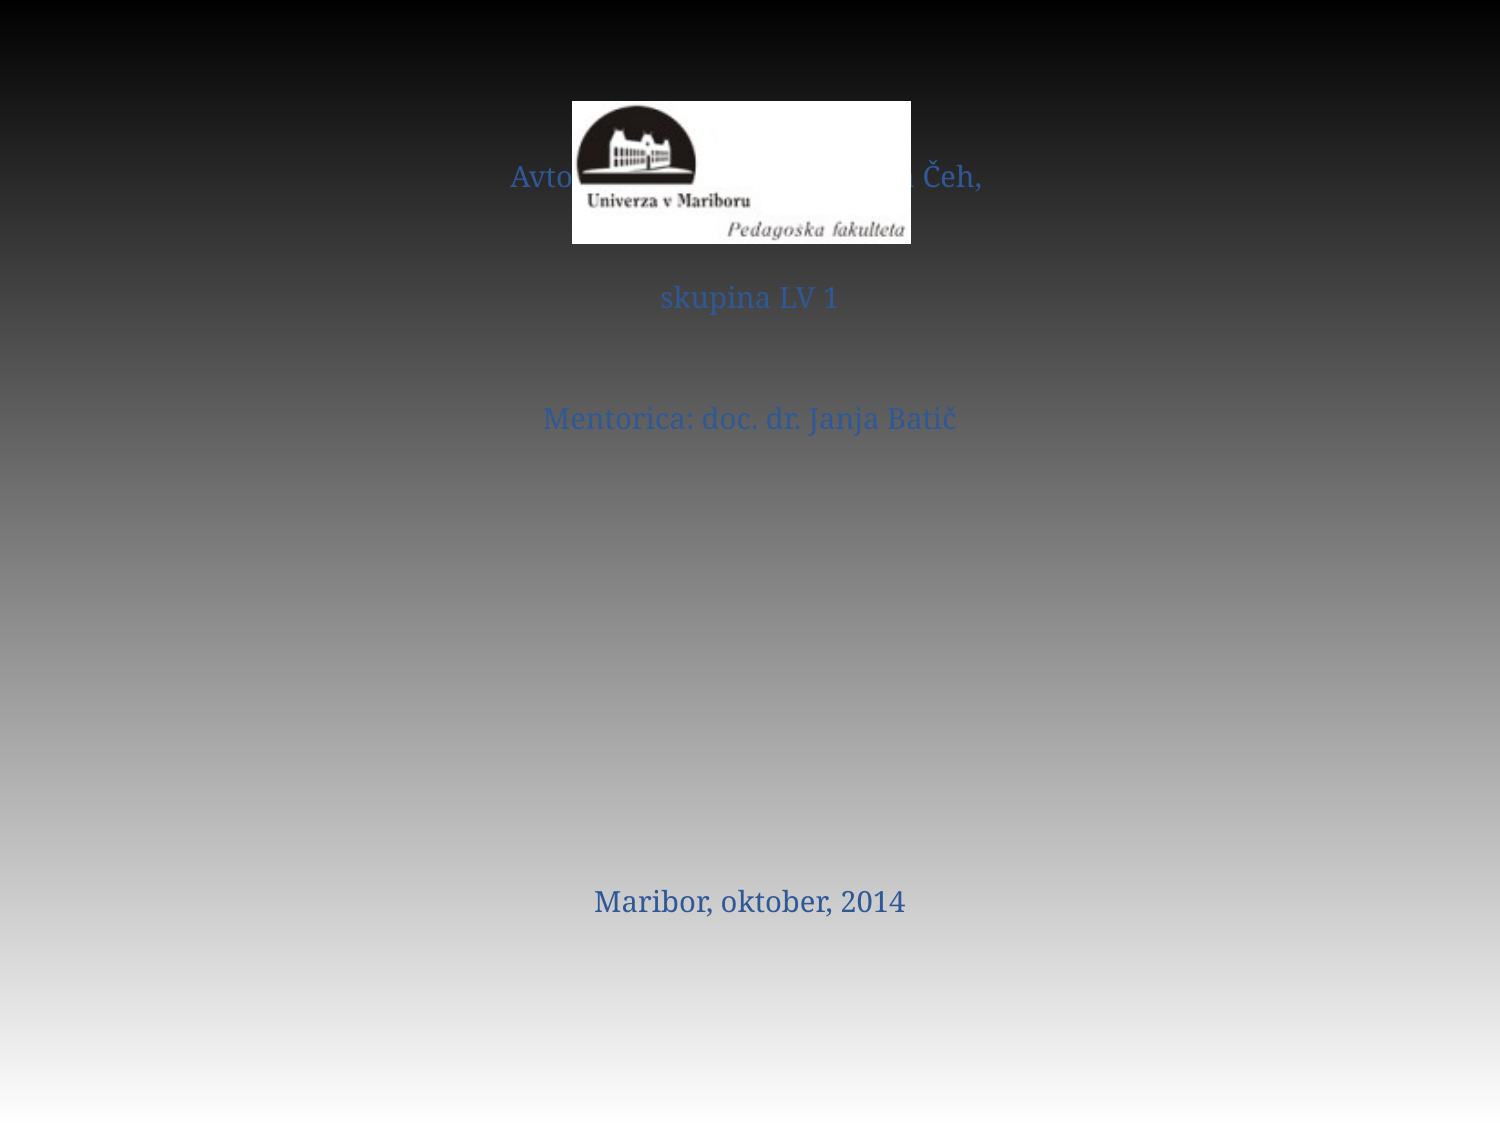

# KOMPOZICIJA ANDY WARHOL           Avtorici: Mateja Bališ, Mateja Čeh, skupina LV 1 Mentorica: doc. dr. Janja Batič       Maribor, oktober, 2014